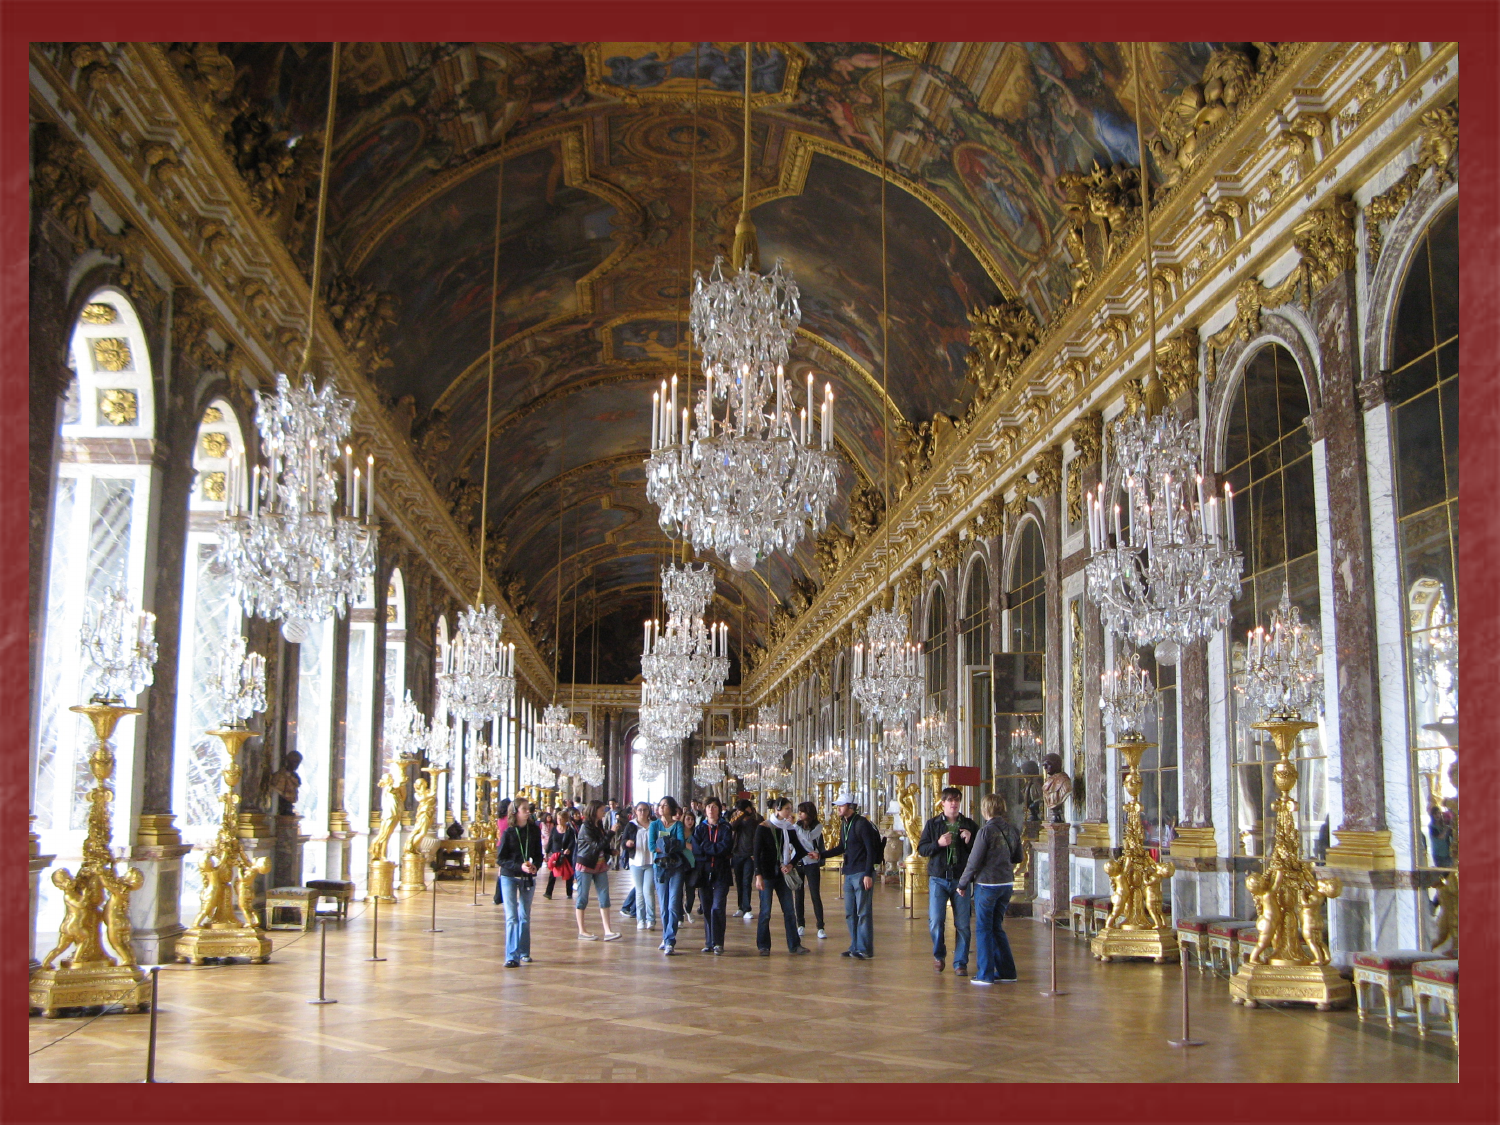

# Versailles
Ludvik XIV je zahteval, naj zgradijo njegovo palačo na kraju, kjer je stala očetova lovska koča.
Izbira kraja nenavadna: predel je bil močviren, brez drevja, zrak zatohel in nobenega razgleda, zato je Ludvik ukazal dela na vrtovih. Zaposlil je velikega oblikovalca Andreja Le Notra in mu ukazal, naj kultivira zemljišče 6000 hektarov.
Vrtove je krasilo 1400 vodometov. Uvozili so na tisoče dreves in rož. Ludvik se ni oziral na stroške in takoj ko so bili vrtovi nared; dosti preden je bila dokončana sama palača, je Versailles doživel prvo veliko slavje.
Okraski so bili pozlačeni, veliko stekla in številnih tapiserij, stenskih preprog. Slike v palači so poveličevale Ludvikove vojaške uspehe v vojnah z Nizozemsko in njegove dosežke v Franciji. Vsepovsod so bile navzoče podobe sonca - Ludvikovega osebnega simbola.
Zrcalna dvorana (največja), visoka 12m, dolga 73m, s srebrnimi lestenci in pohištvom, svetlobo lovi 17 ogledal, ponoči gori 4000 sveč v srebrnih svečnikih